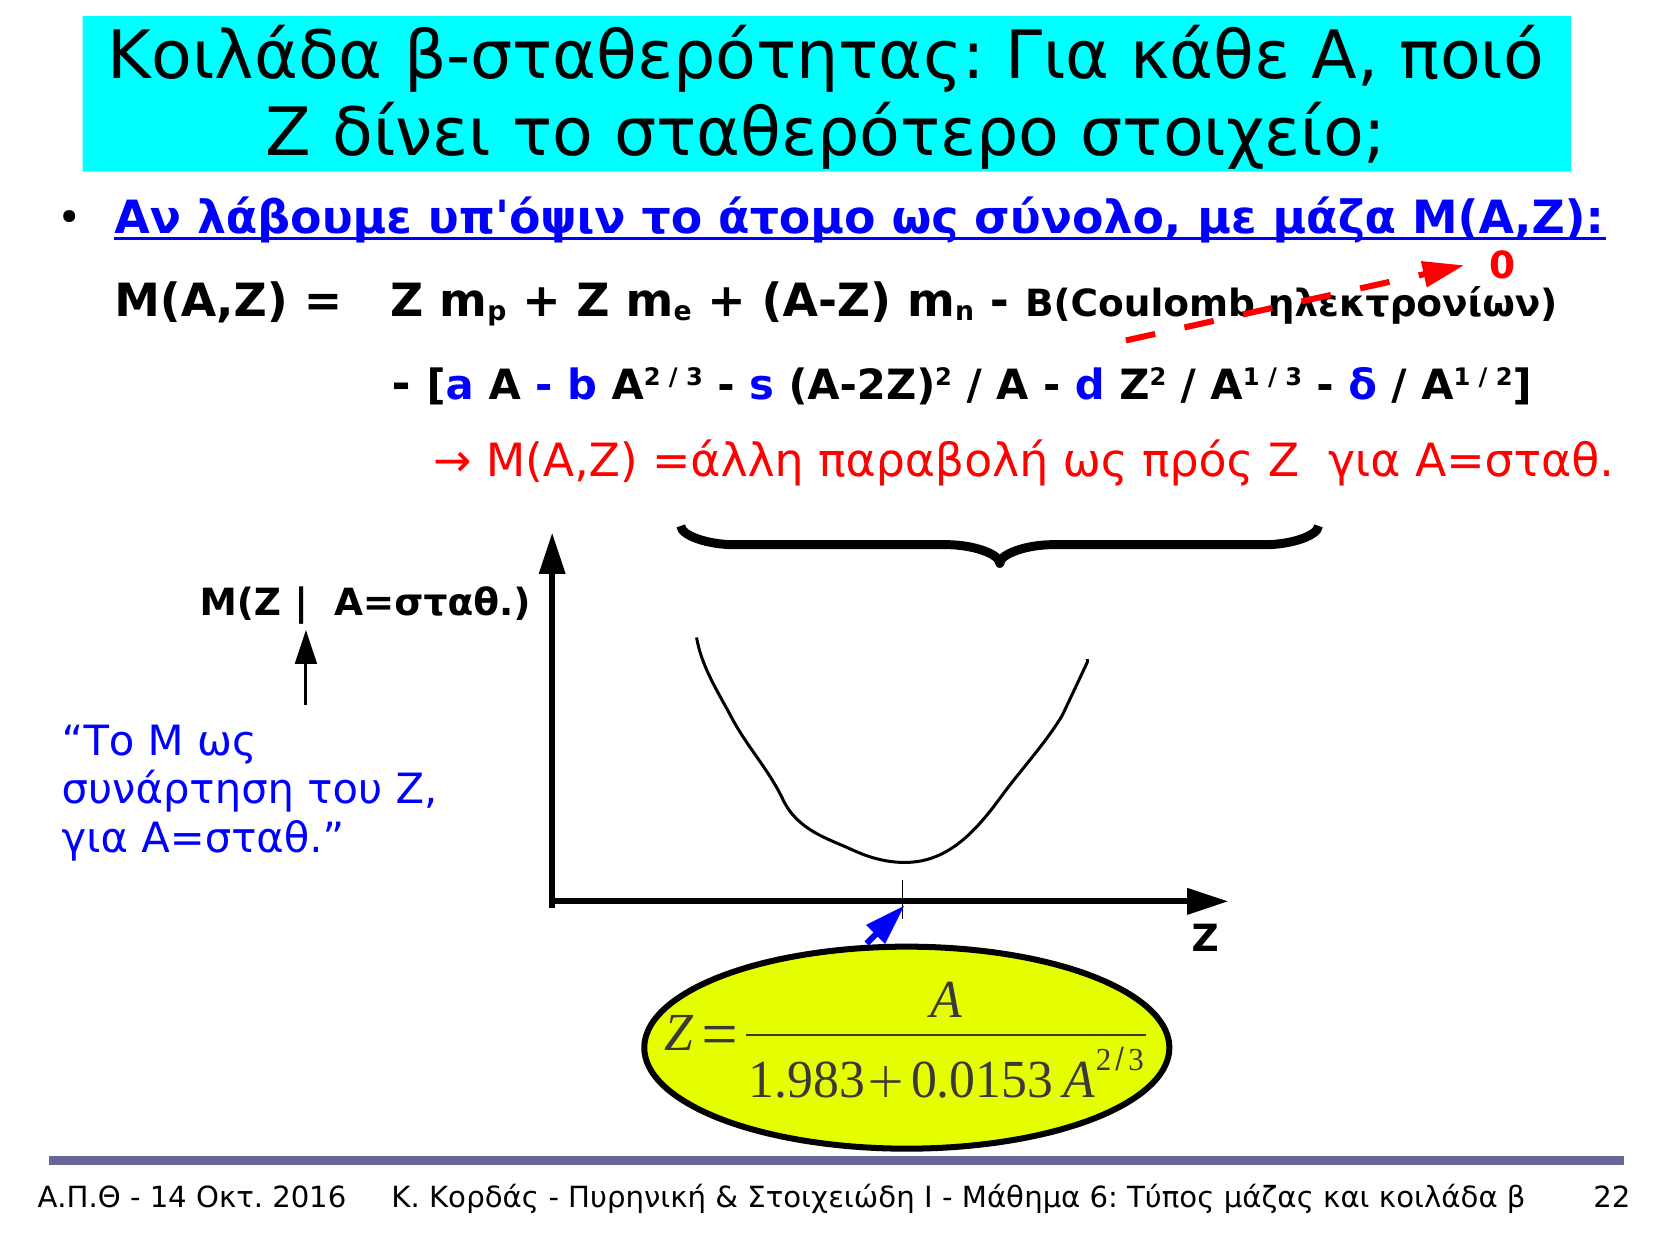

# Κοιλάδα β-σταθερότητας: Για κάθε Α, ποιό Ζ δίνει το σταθερότερο στοιχείο;
Αν λάβουμε υπ'όψιν το άτομο ως σύνολο, με μάζα Μ(Α,Ζ):
M(A,Z) = Z mp + Z me + (A-Z) mn - B(Coulomb ηλεκτρονίων)
 - [a A - b A2 / 3 - s (Α-2Z)2 / A - d Z2 / A1 / 3 - δ / A1 / 2]
→ M(A,Z) =άλλη παραβολή ως πρός Ζ για Α=σταθ.
0
Μ(Ζ | Α=σταθ.)
“Το Μ ως συνάρτηση του Ζ, για Α=σταθ.”
Ζ
Α.Π.Θ - 14 Οκτ. 2016
Κ. Κορδάς - Πυρηνική & Στοιχειώδη Ι - Μάθημα 6: Τύπος μάζας και κοιλάδα β
22